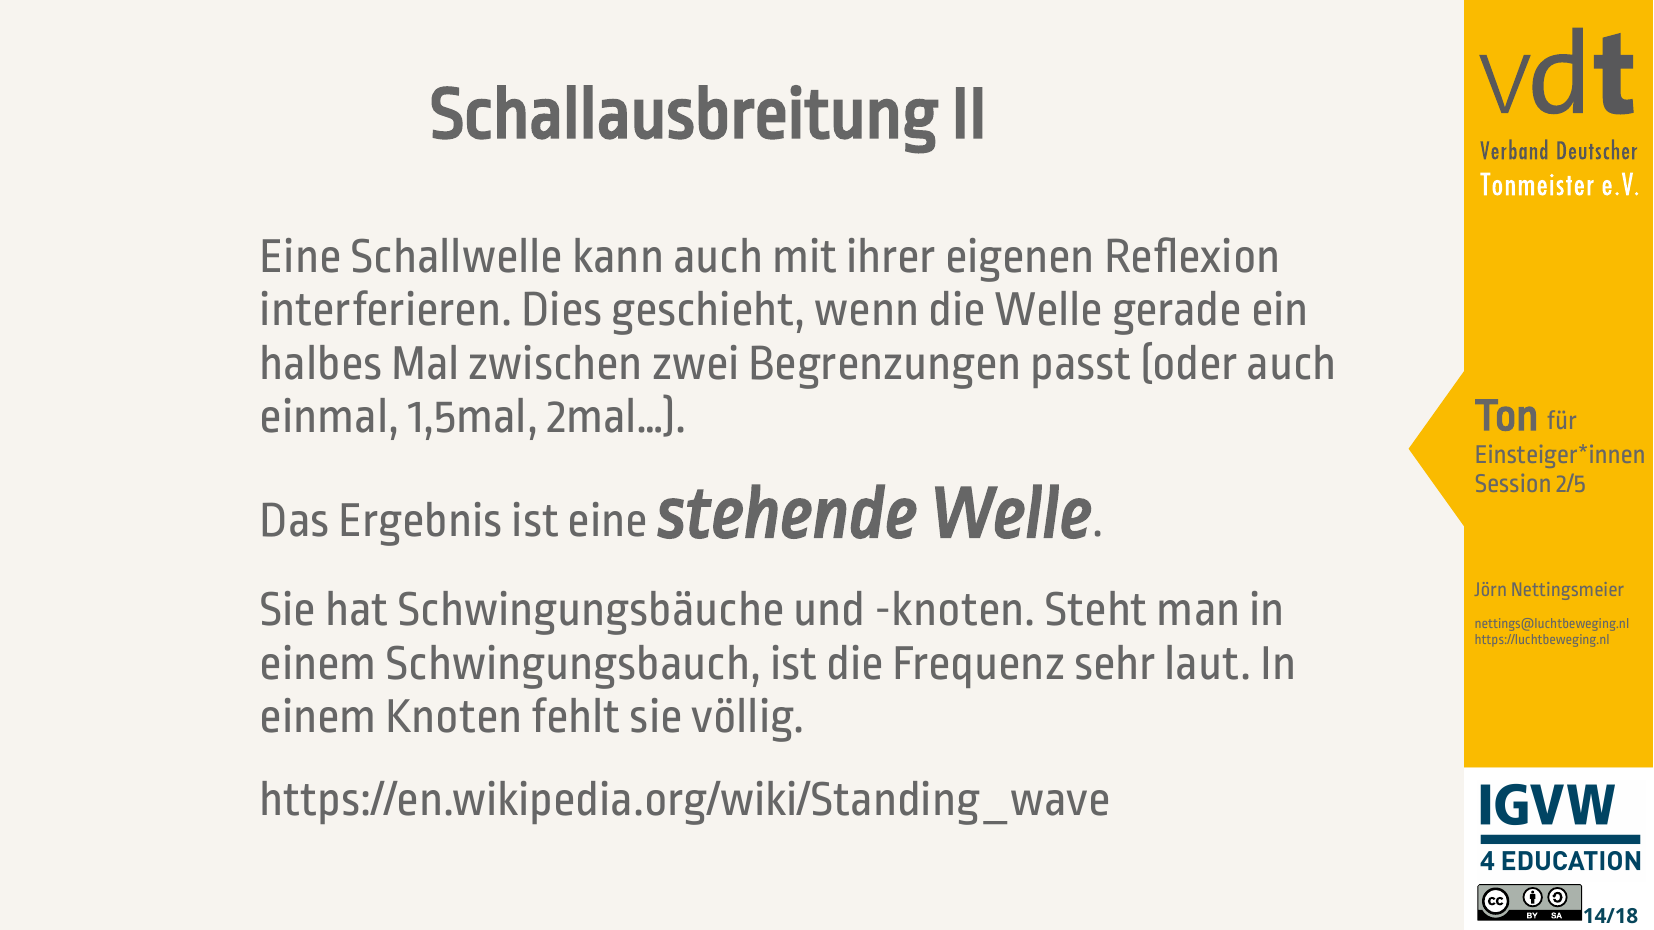

# Schallausbreitung II
Eine Schallwelle kann auch mit ihrer eigenen Reflexion interferieren. Dies geschieht, wenn die Welle gerade ein halbes Mal zwischen zwei Begrenzungen passt (oder auch einmal, 1,5mal, 2mal…).
Das Ergebnis ist eine stehende Welle.
Sie hat Schwingungsbäuche und -knoten. Steht man in einem Schwingungsbauch, ist die Frequenz sehr laut. In einem Knoten fehlt sie völlig.
https://en.wikipedia.org/wiki/Standing_wave